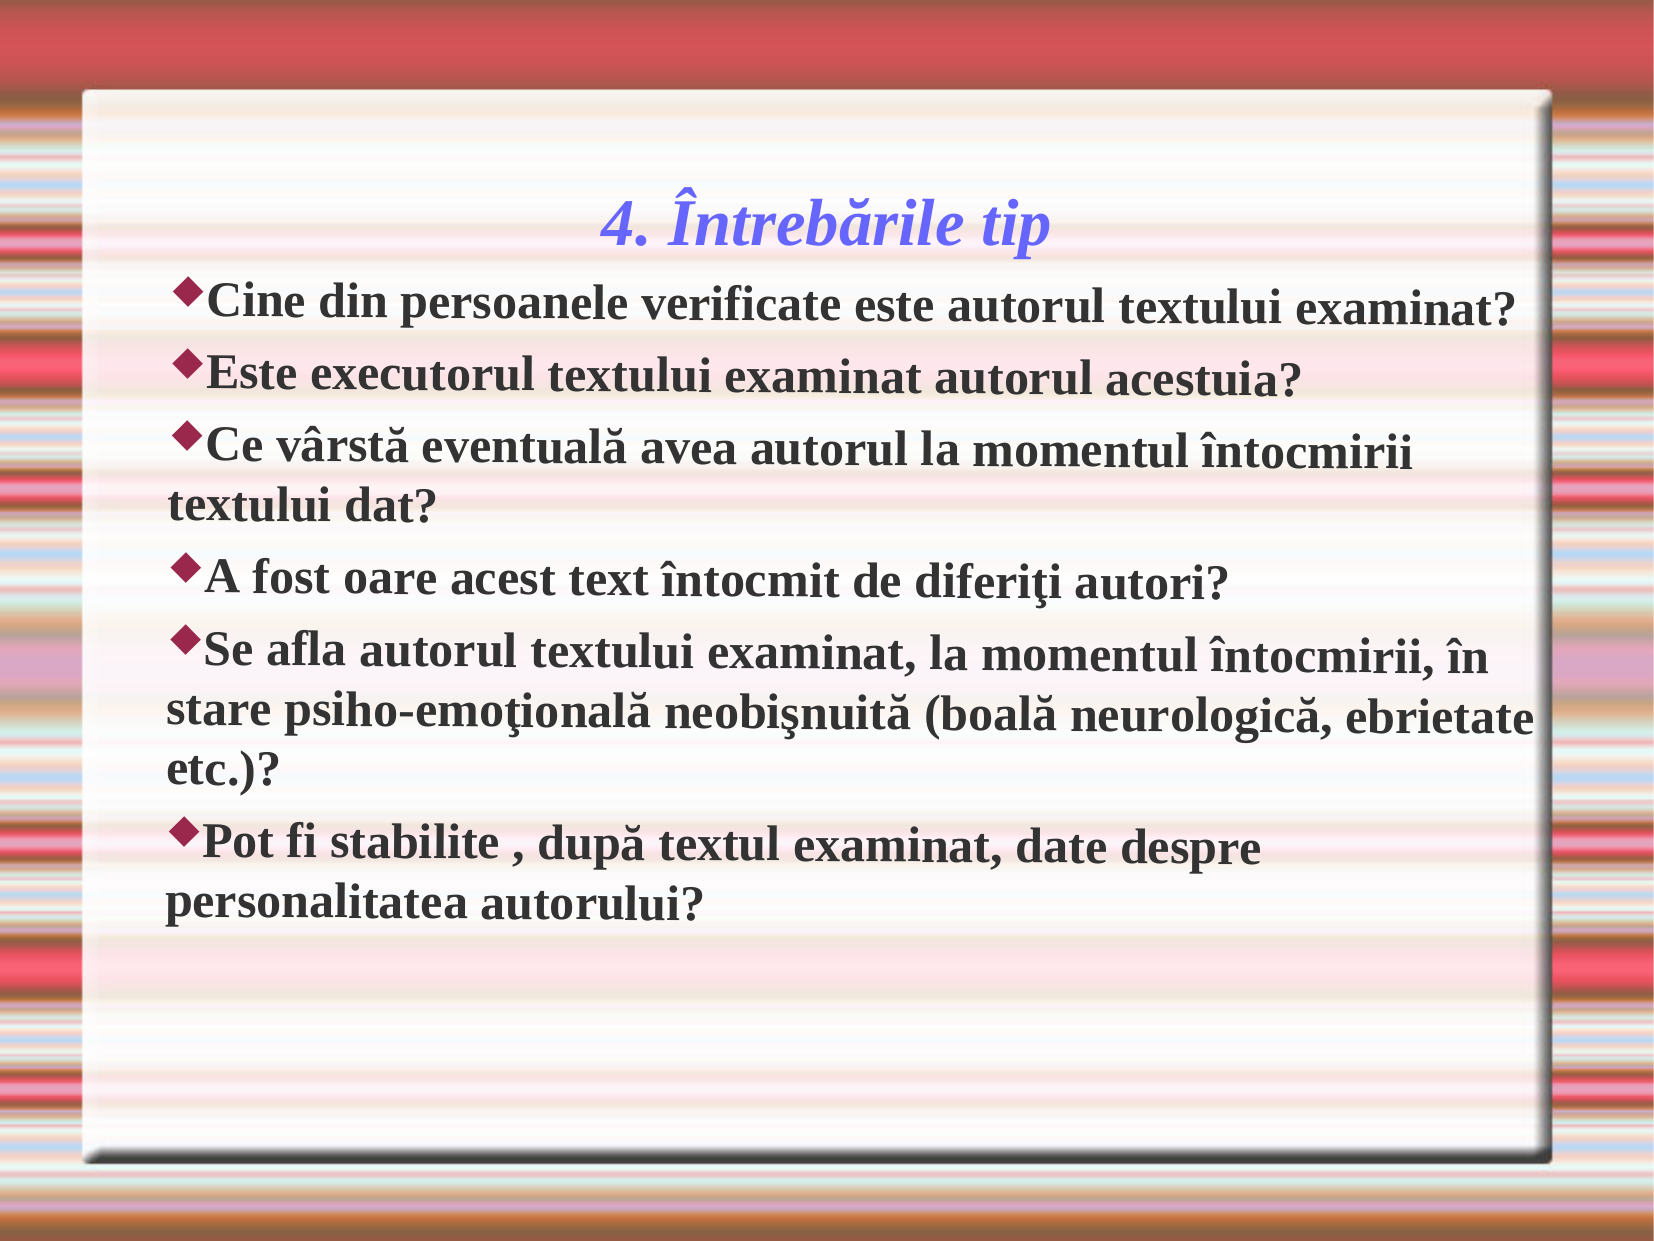

# 4. Întrebările tip
Cine din persoanele verificate este autorul textului examinat?
Este executorul textului examinat autorul acestuia?
Ce vârstă eventuală avea autorul la momentul întocmirii textului dat?
A fost oare acest text întocmit de diferiţi autori?
Se afla autorul textului examinat, la momentul întocmirii, în stare psiho-emoţională neobişnuită (boală neurologică, ebrietate etc.)?
Pot fi stabilite , după textul examinat, date despre personalitatea autorului?